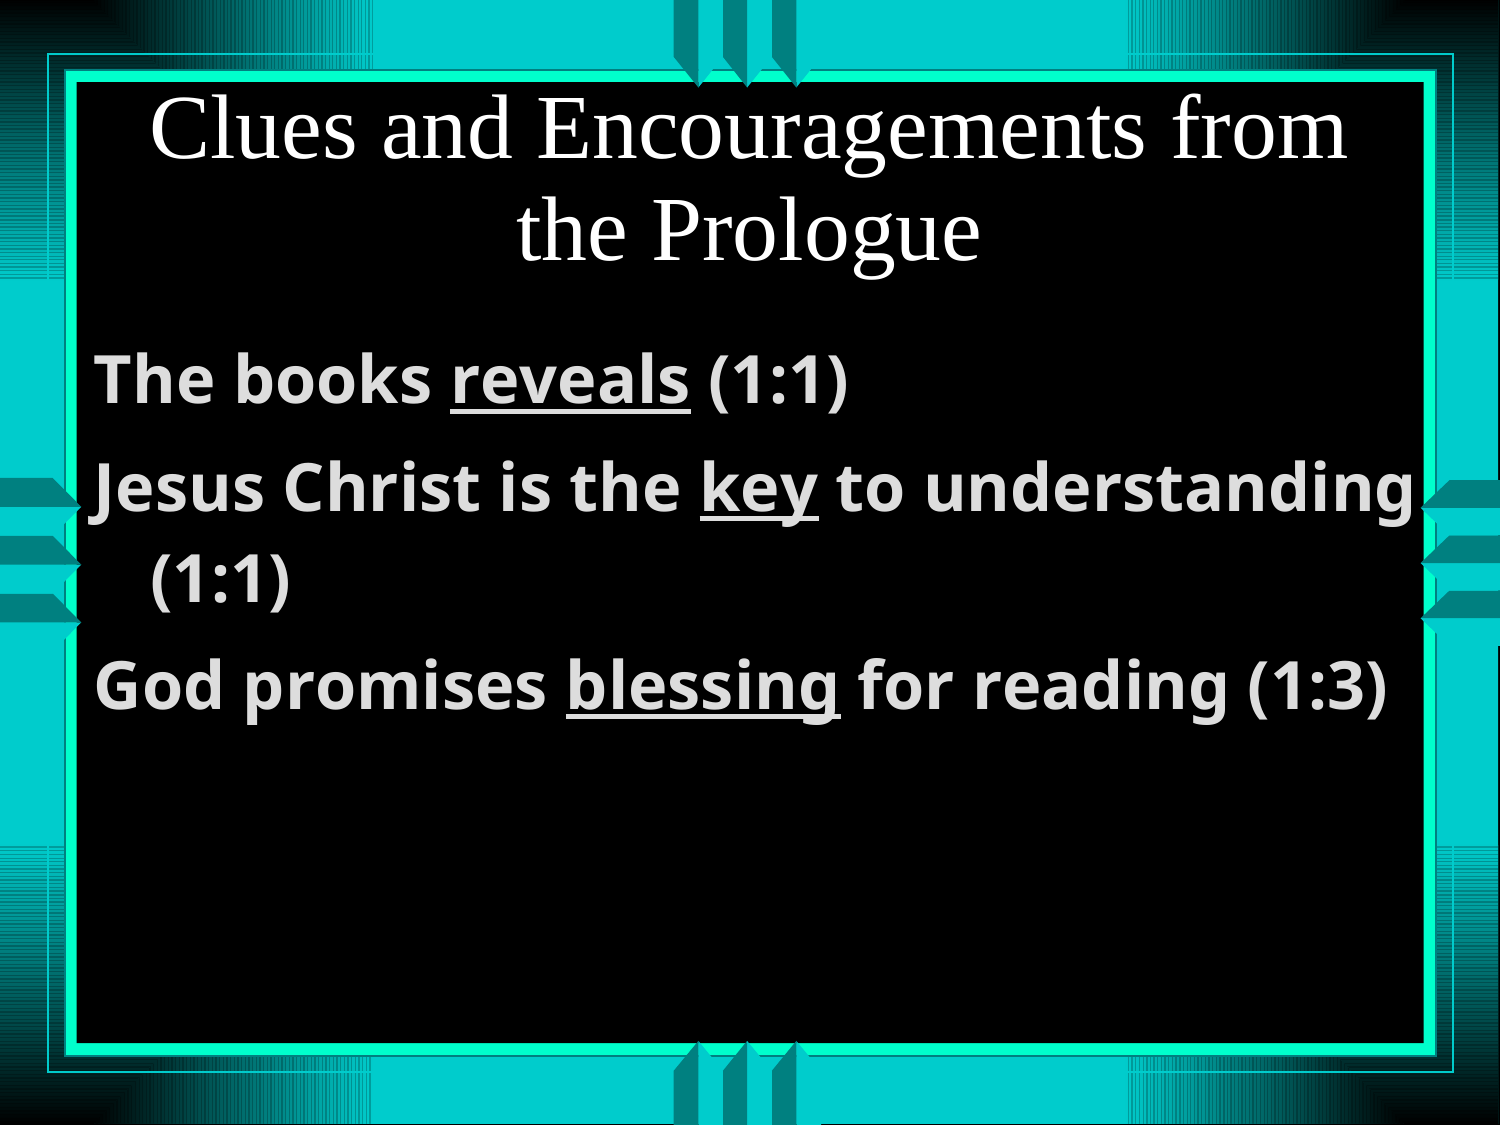

# Clues and Encouragements from the Prologue
The books reveals (1:1)
Jesus Christ is the key to understanding (1:1)
God promises blessing for reading (1:3)